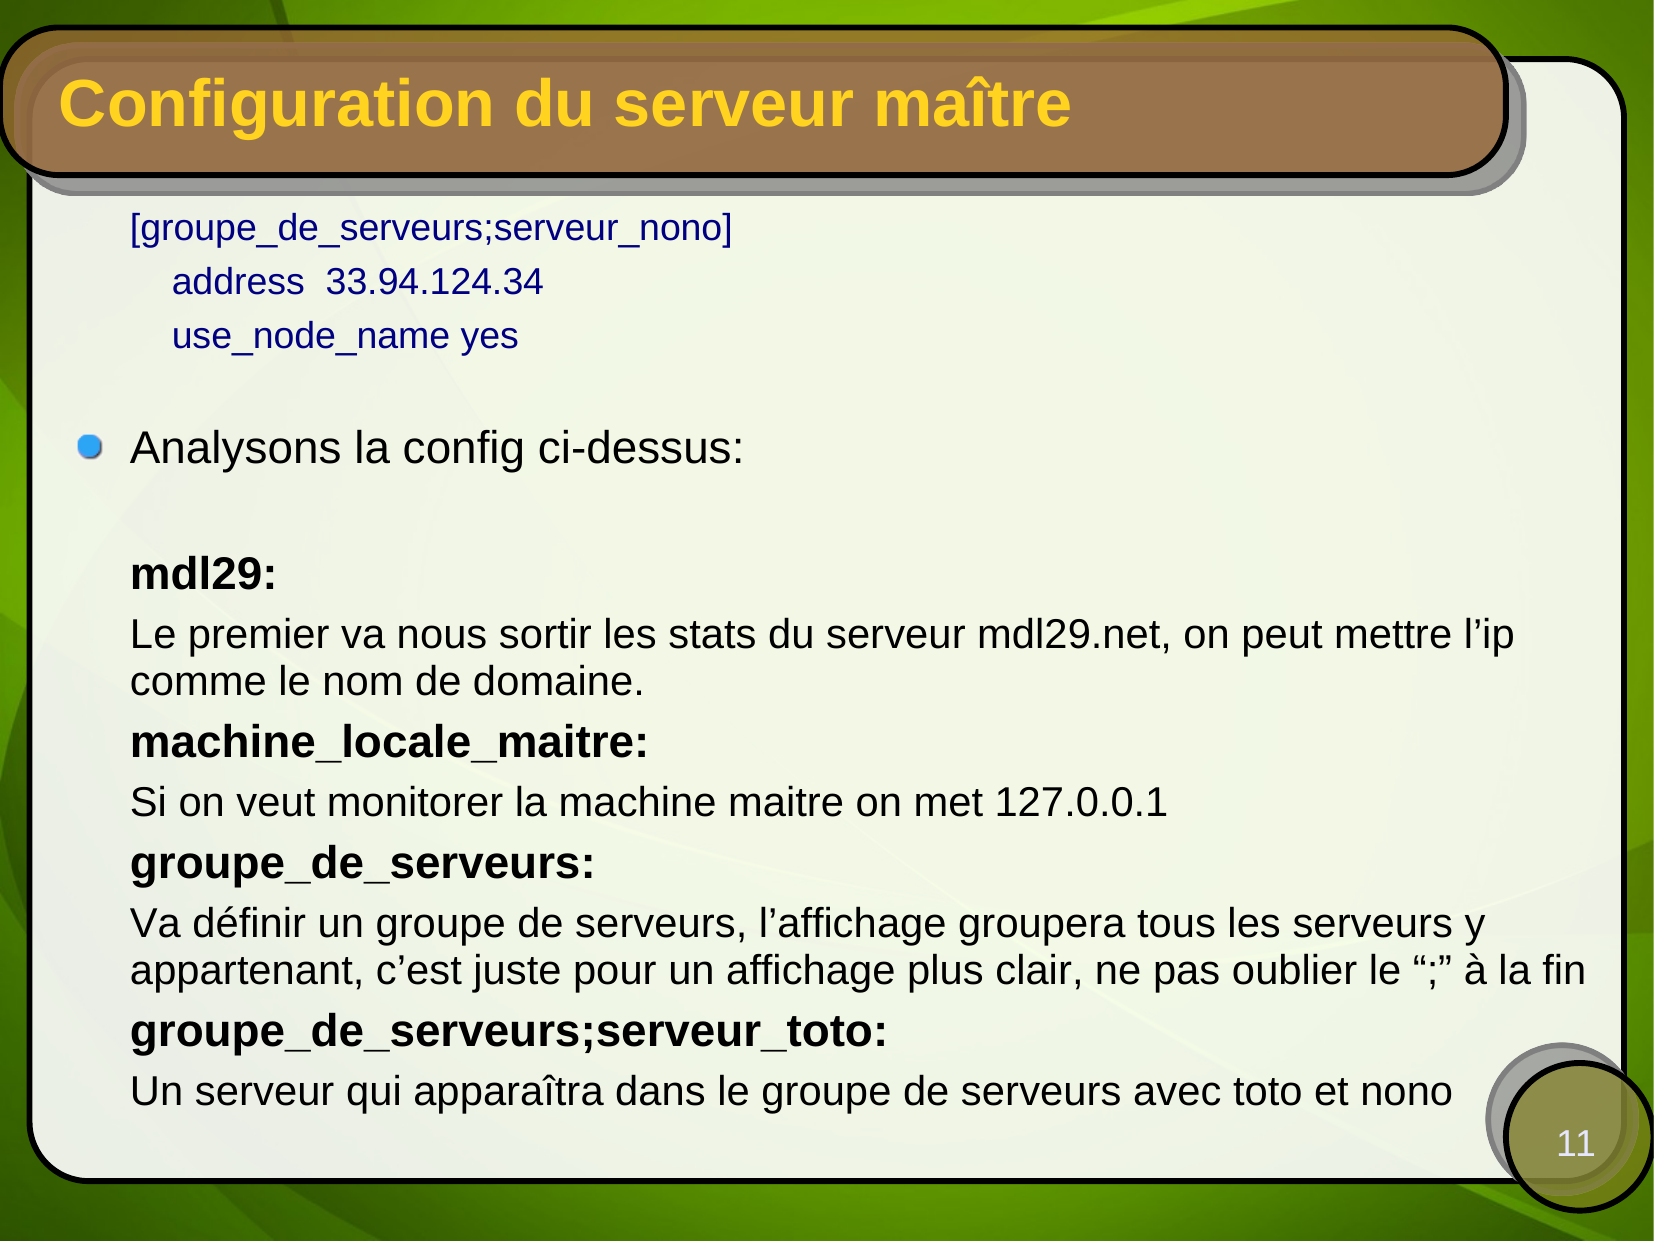

# Configuration du serveur maître
[groupe_de_serveurs;serveur_nono]
 address 33.94.124.34
 use_node_name yes
Analysons la config ci-dessus:
mdl29:
Le premier va nous sortir les stats du serveur mdl29.net, on peut mettre l’ip comme le nom de domaine.
machine_locale_maitre:
Si on veut monitorer la machine maitre on met 127.0.0.1
groupe_de_serveurs:
Va définir un groupe de serveurs, l’affichage groupera tous les serveurs y appartenant, c’est juste pour un affichage plus clair, ne pas oublier le “;” à la fin
groupe_de_serveurs;serveur_toto:
Un serveur qui apparaîtra dans le groupe de serveurs avec toto et nono
11